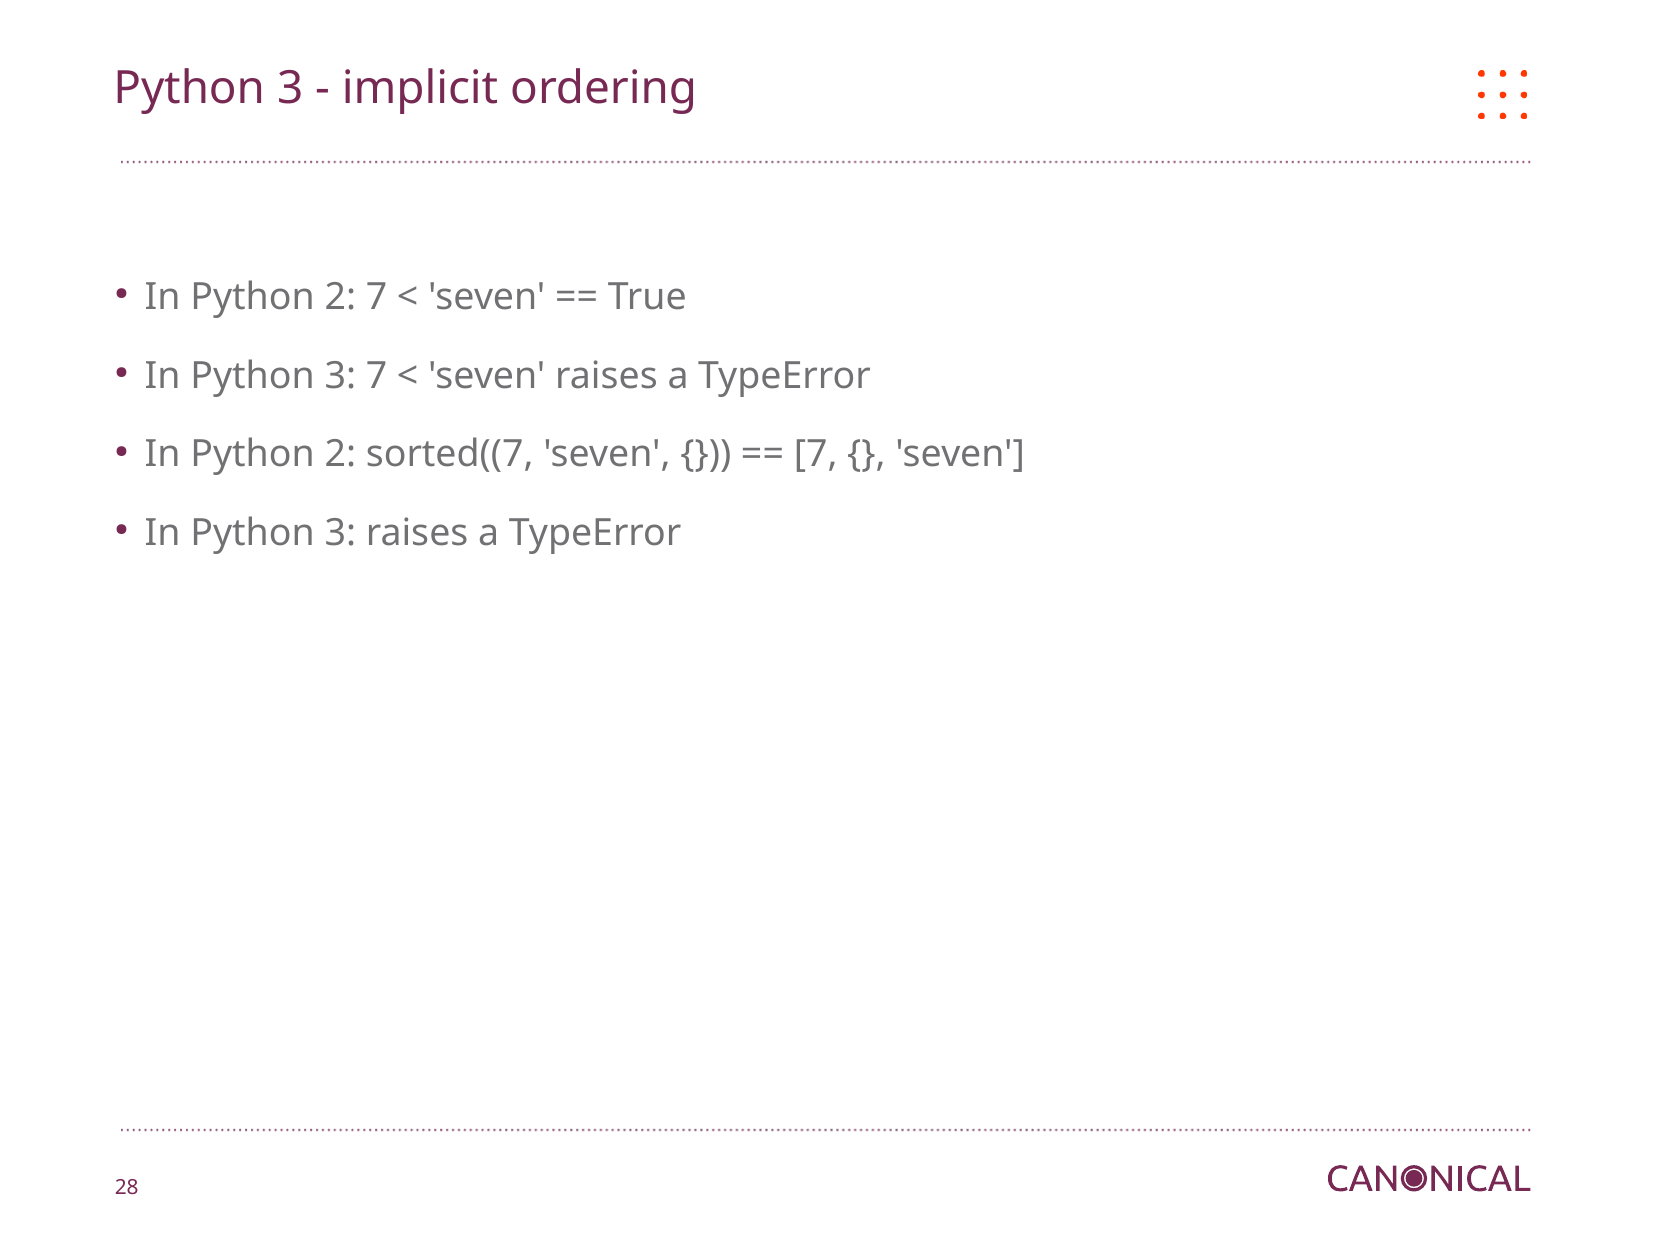

# Python 3 - implicit ordering
In Python 2: 7 < 'seven' == True
In Python 3: 7 < 'seven' raises a TypeError
In Python 2: sorted((7, 'seven', {})) == [7, {}, 'seven']
In Python 3: raises a TypeError